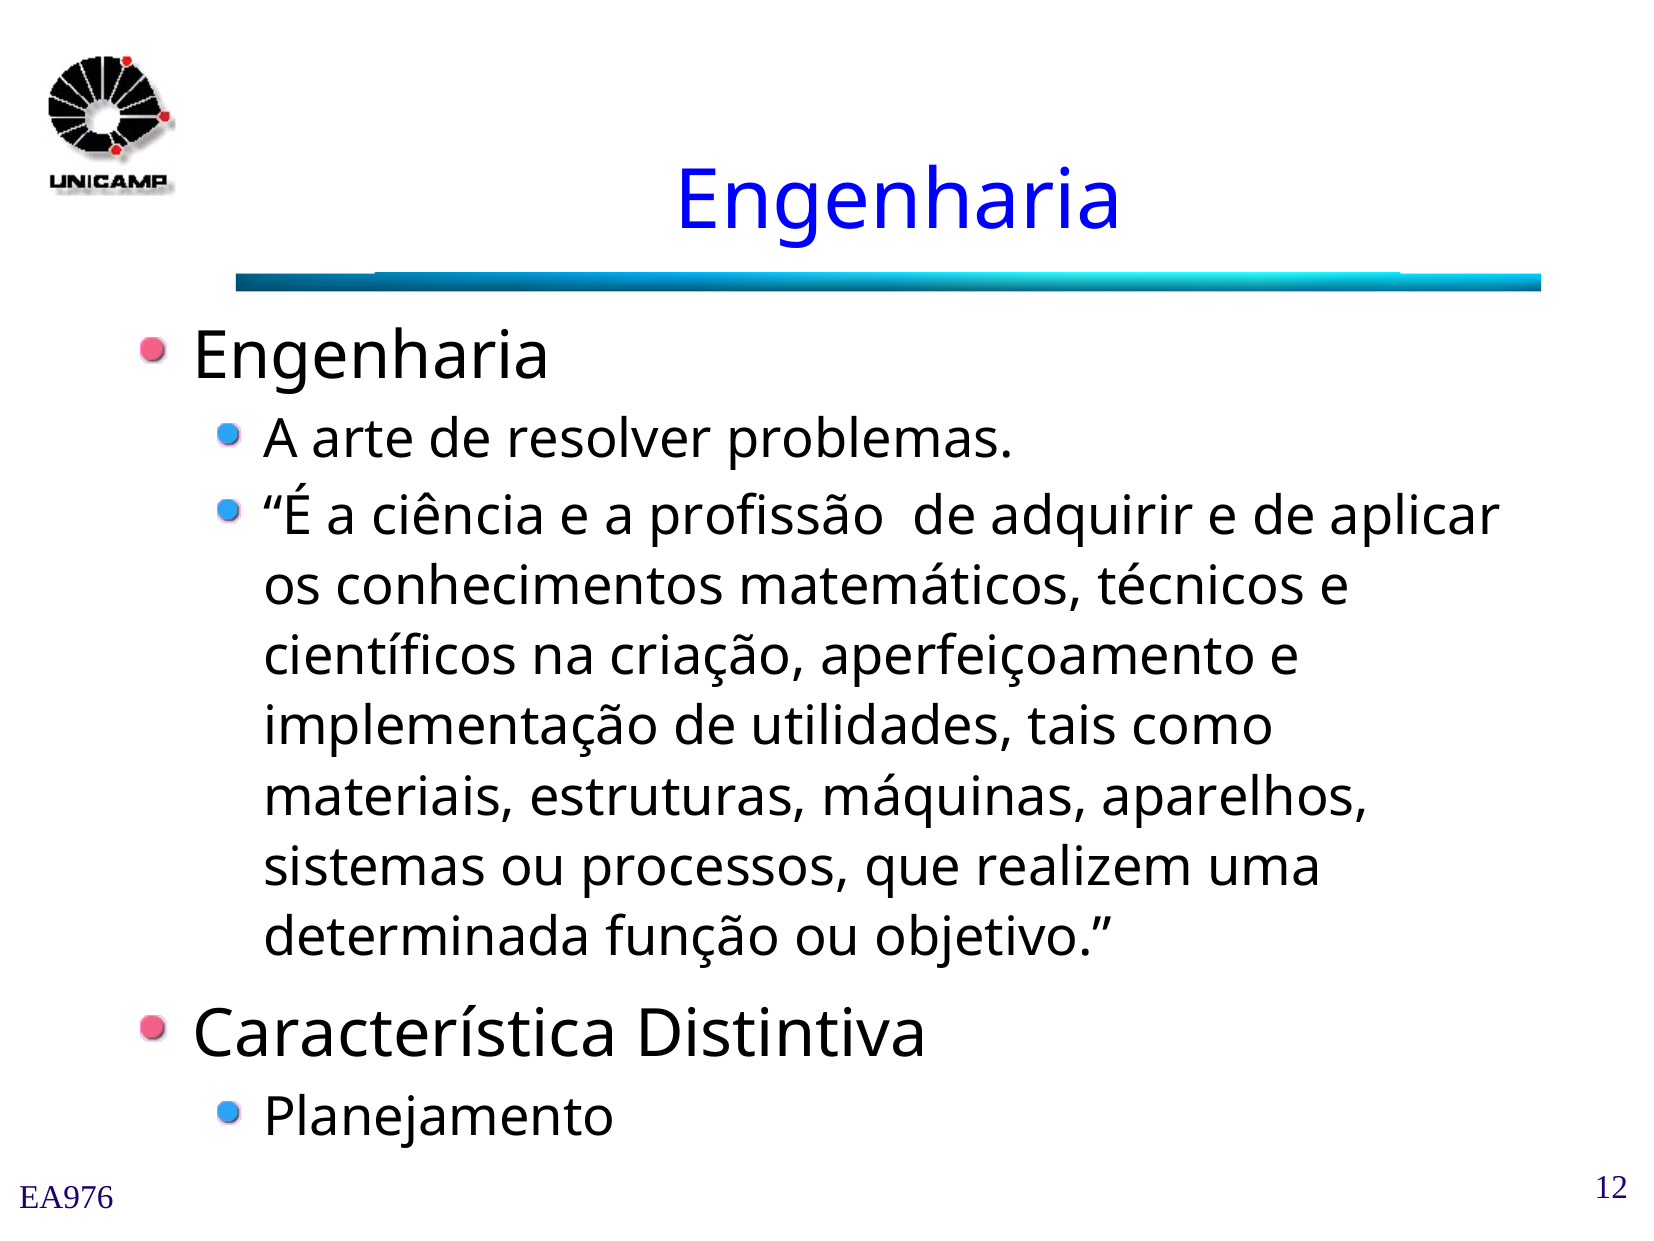

# Engenharia
Engenharia
A arte de resolver problemas.
“É a ciência e a profissão de adquirir e de aplicar os conhecimentos matemáticos, técnicos e científicos na criação, aperfeiçoamento e implementação de utilidades, tais como materiais, estruturas, máquinas, aparelhos, sistemas ou processos, que realizem uma determinada função ou objetivo.”
Característica Distintiva
Planejamento
12